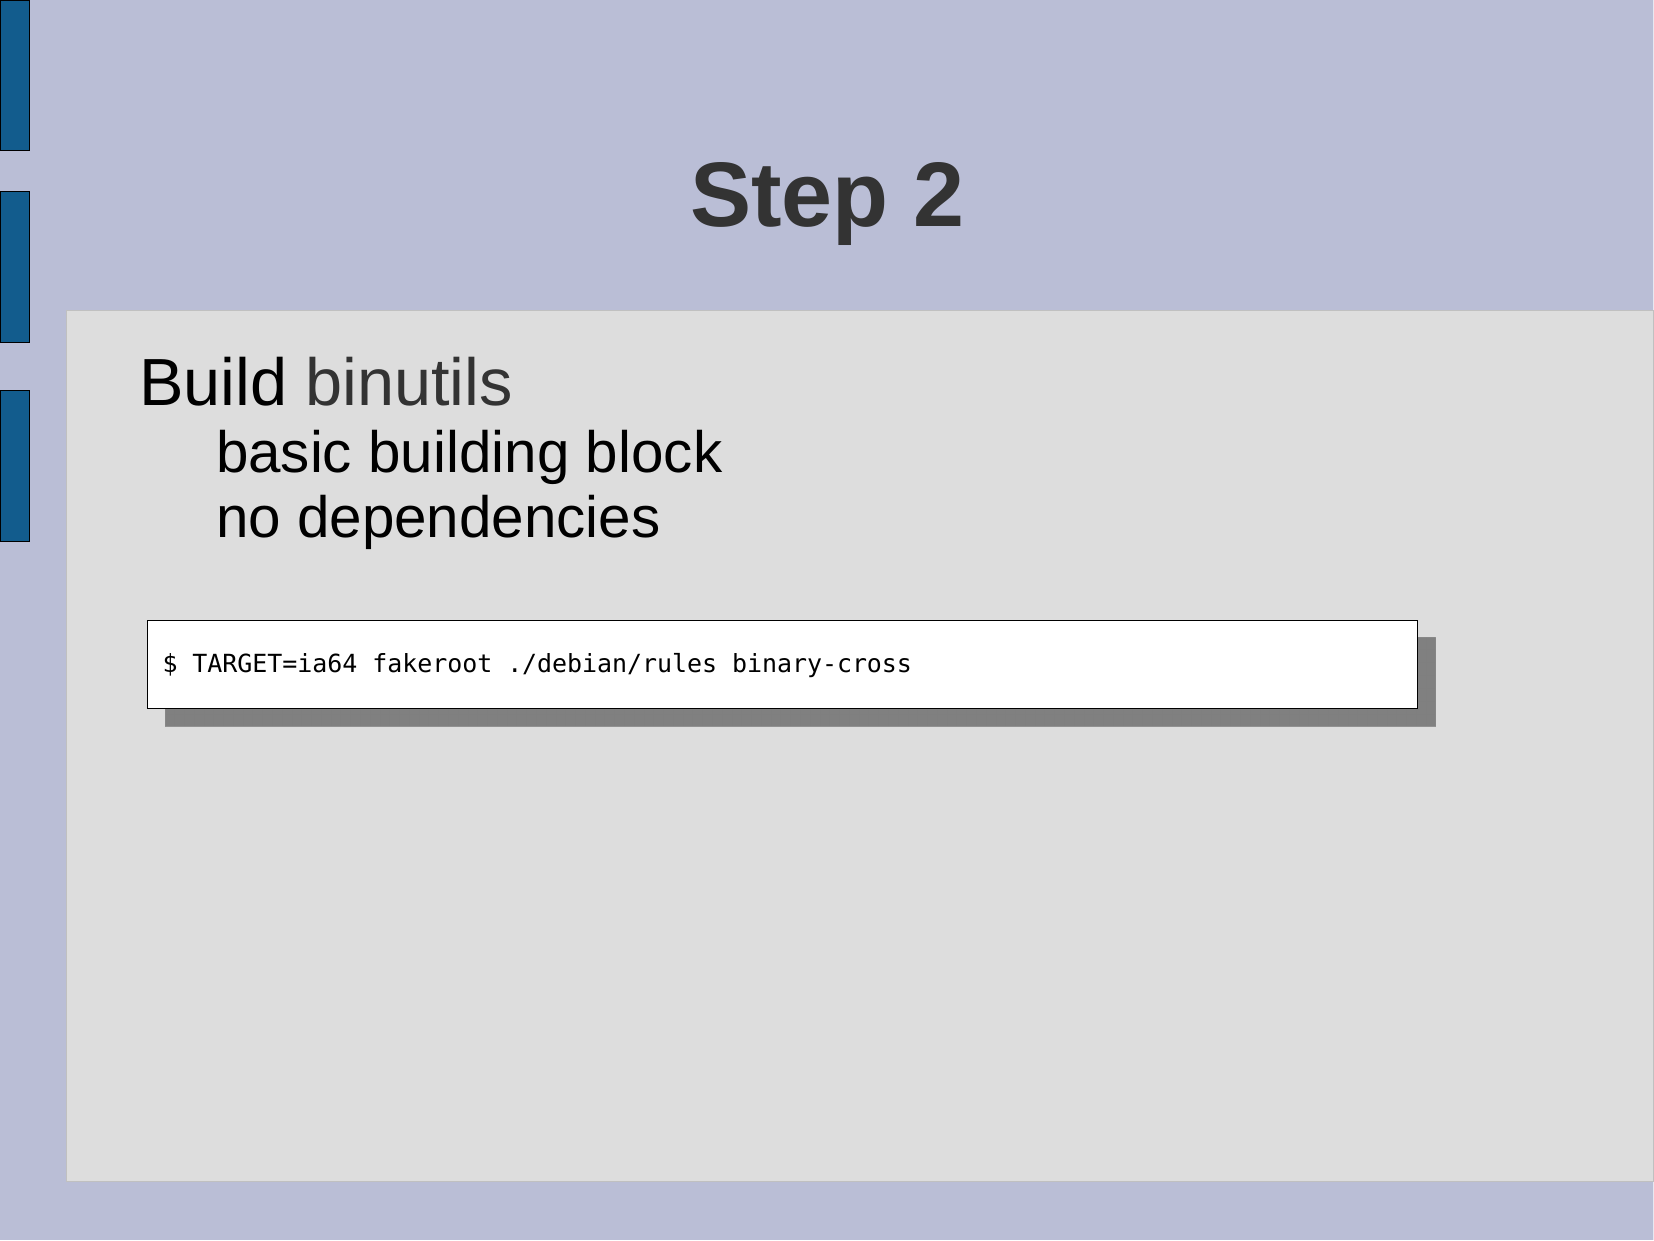

# Step 2
Build binutils
basic building block
no dependencies
$ TARGET=ia64 fakeroot ./debian/rules binary-cross